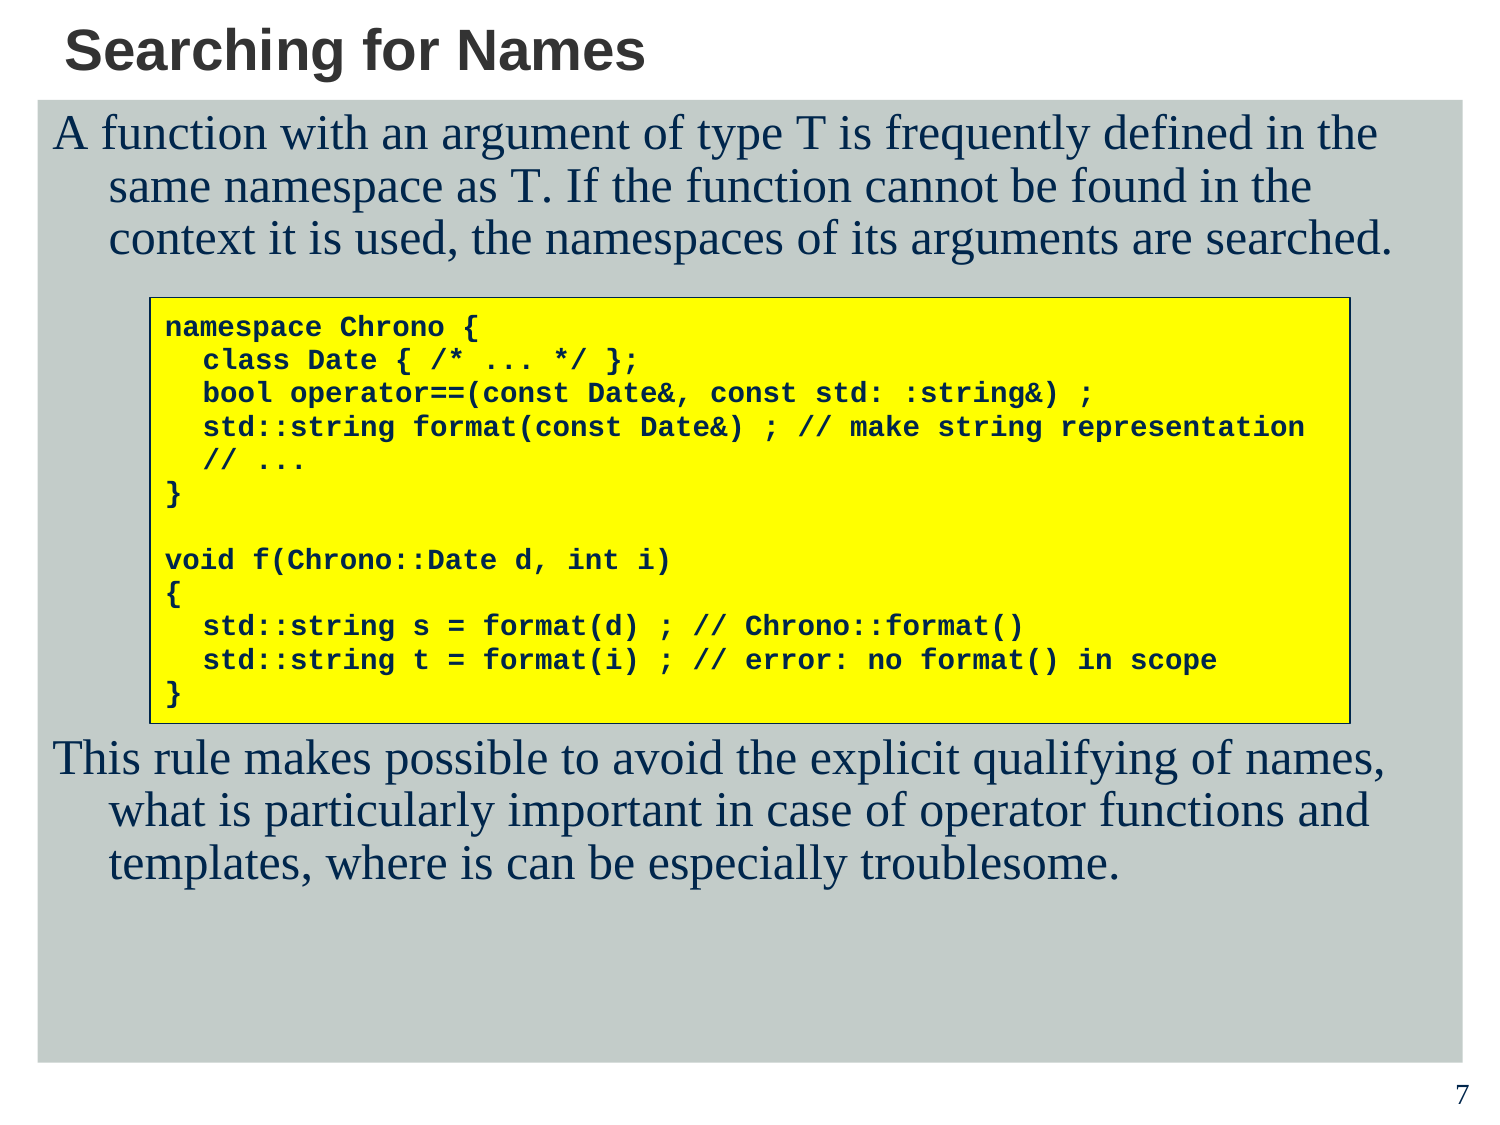

# Searching for Names
A function with an argument of type T is frequently defined in the same namespace as T. If the function cannot be found in the context it is used, the namespaces of its arguments are searched.
This rule makes possible to avoid the explicit qualifying of names, what is particularly important in case of operator functions and templates, where is can be especially troublesome.
namespace Chrono {
	class Date { /* ... */ };
	bool operator==(const Date&, const std: :string&) ;
	std::string format(const Date&) ; // make string representation
	// ...
}
void f(Chrono::Date d, int i)
{
	std::string s = format(d) ; // Chrono::format()
	std::string t = format(i) ; // error: no format() in scope
}